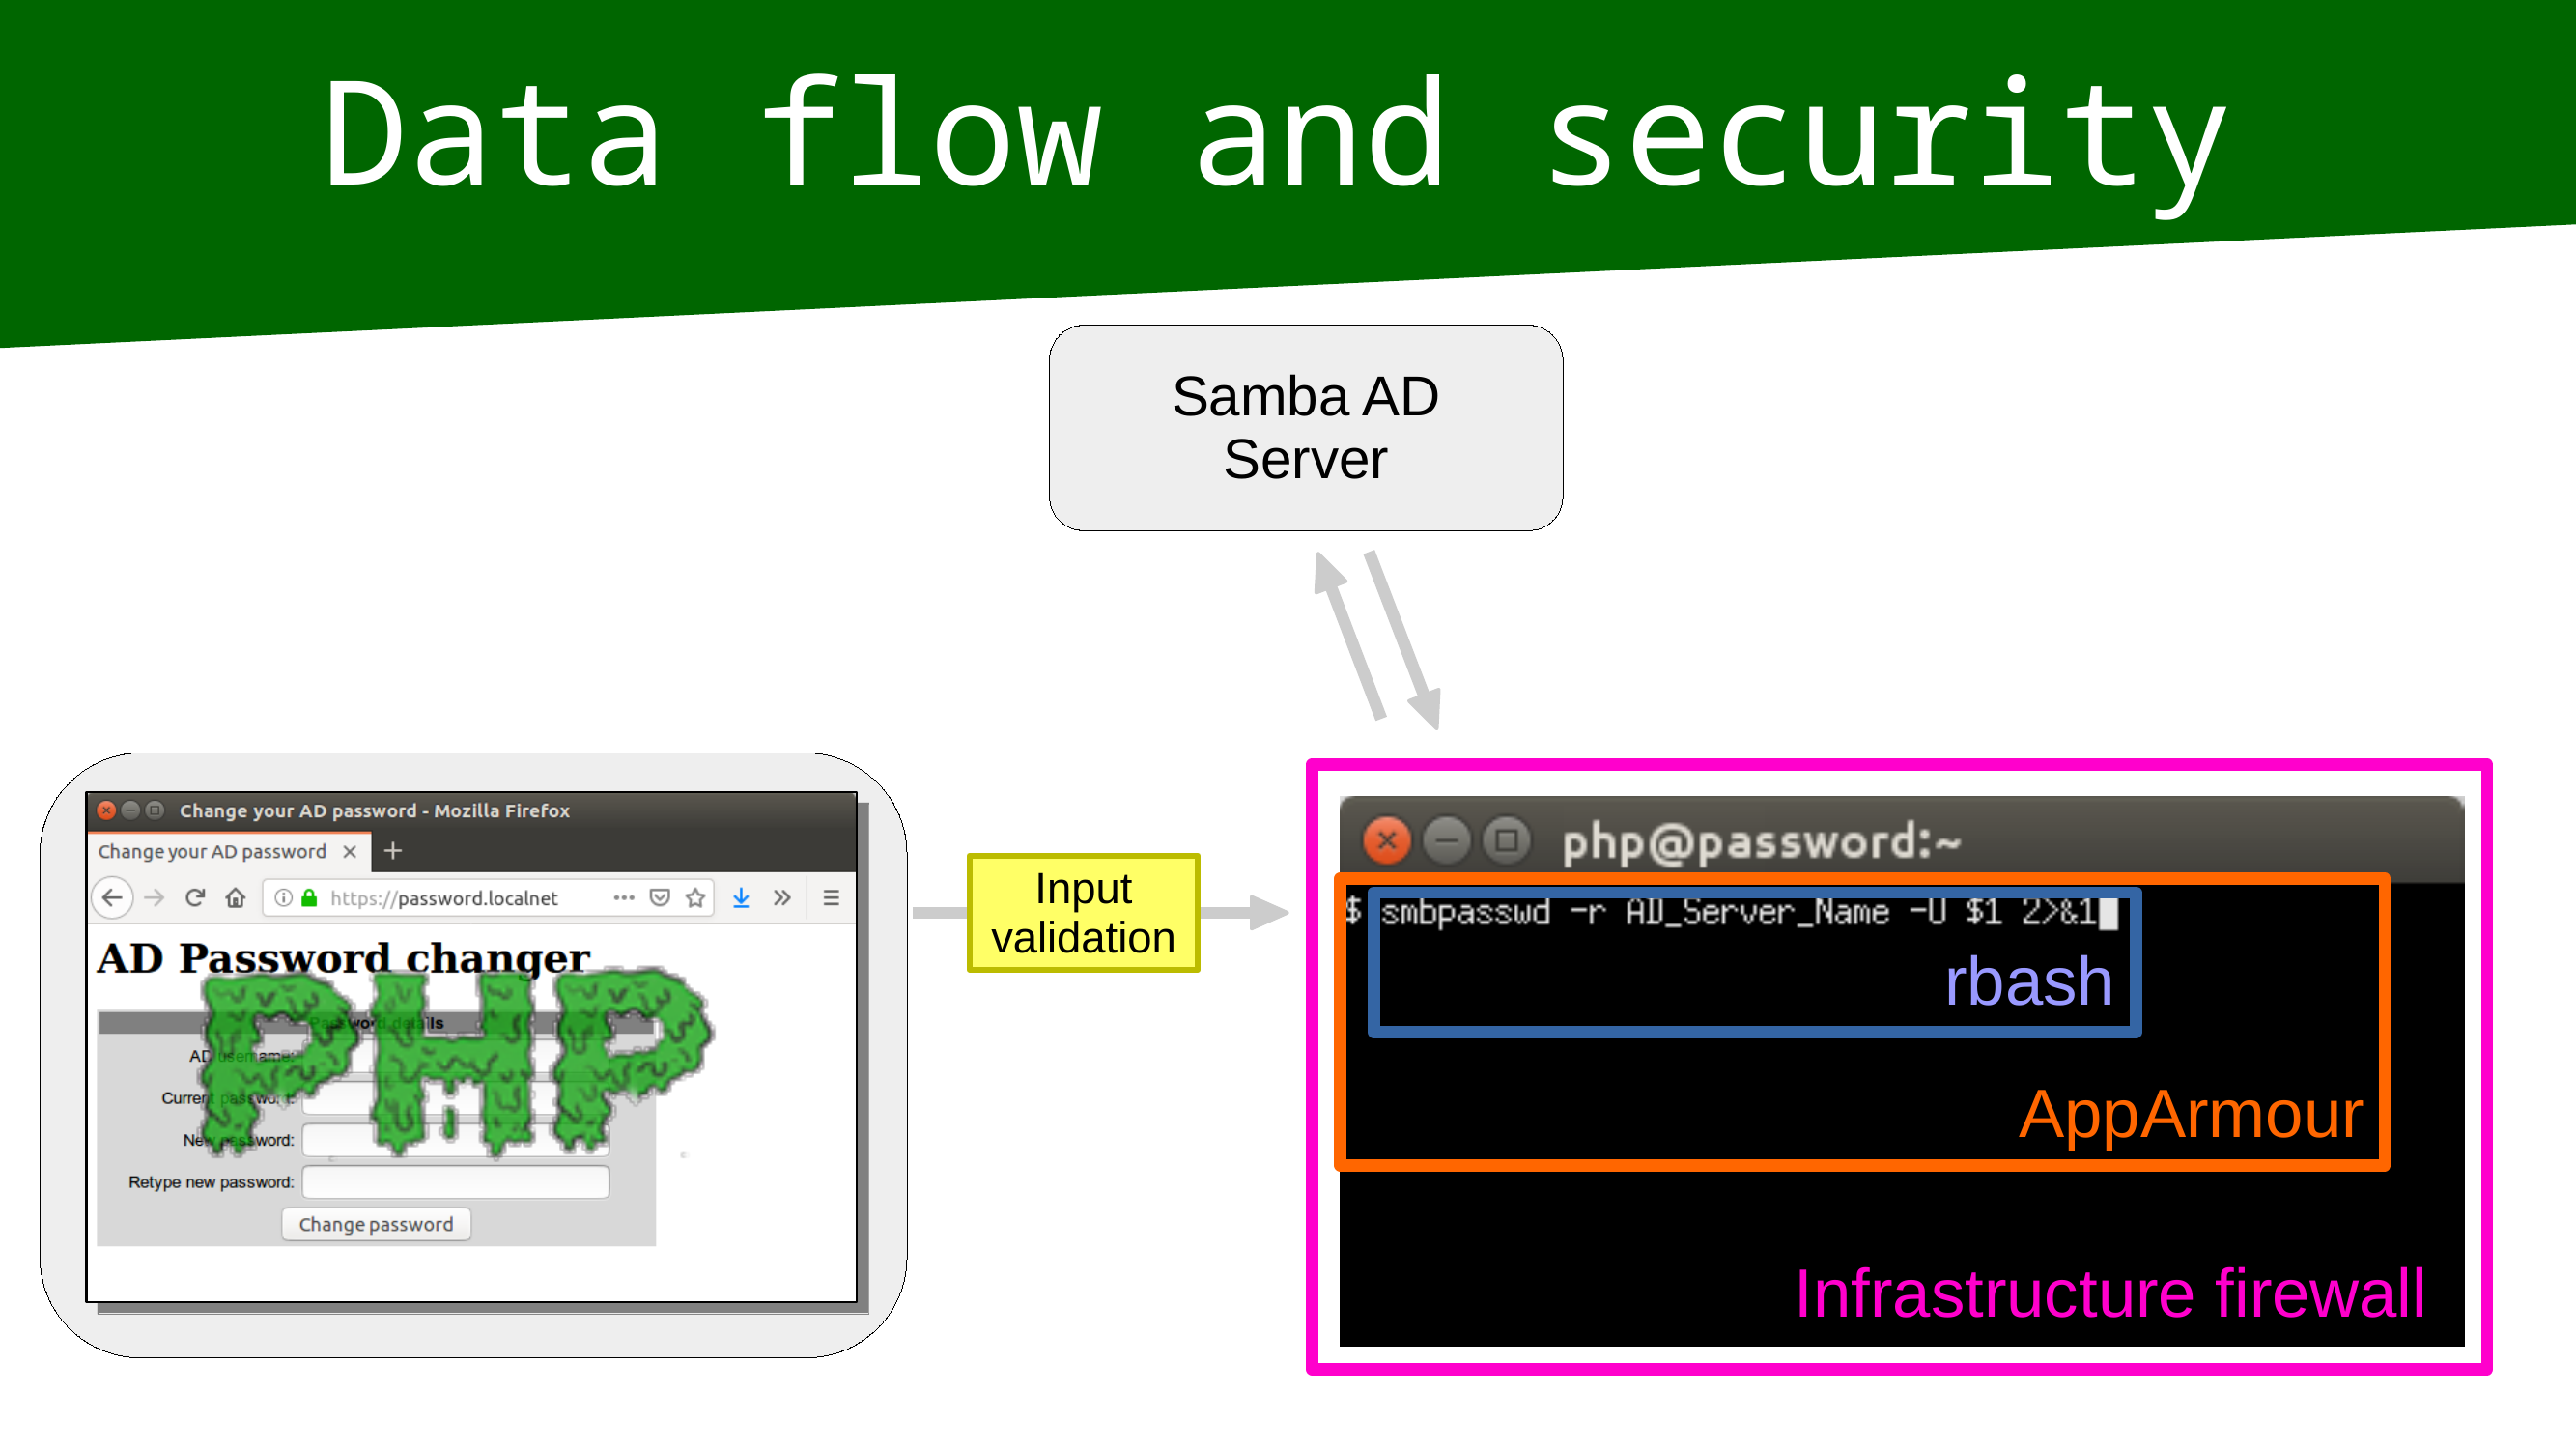

Data flow and security
#
Samba AD
Server
Domain
connected VM
Infrastructure firewall
Input
validation
AppArmour
rbash